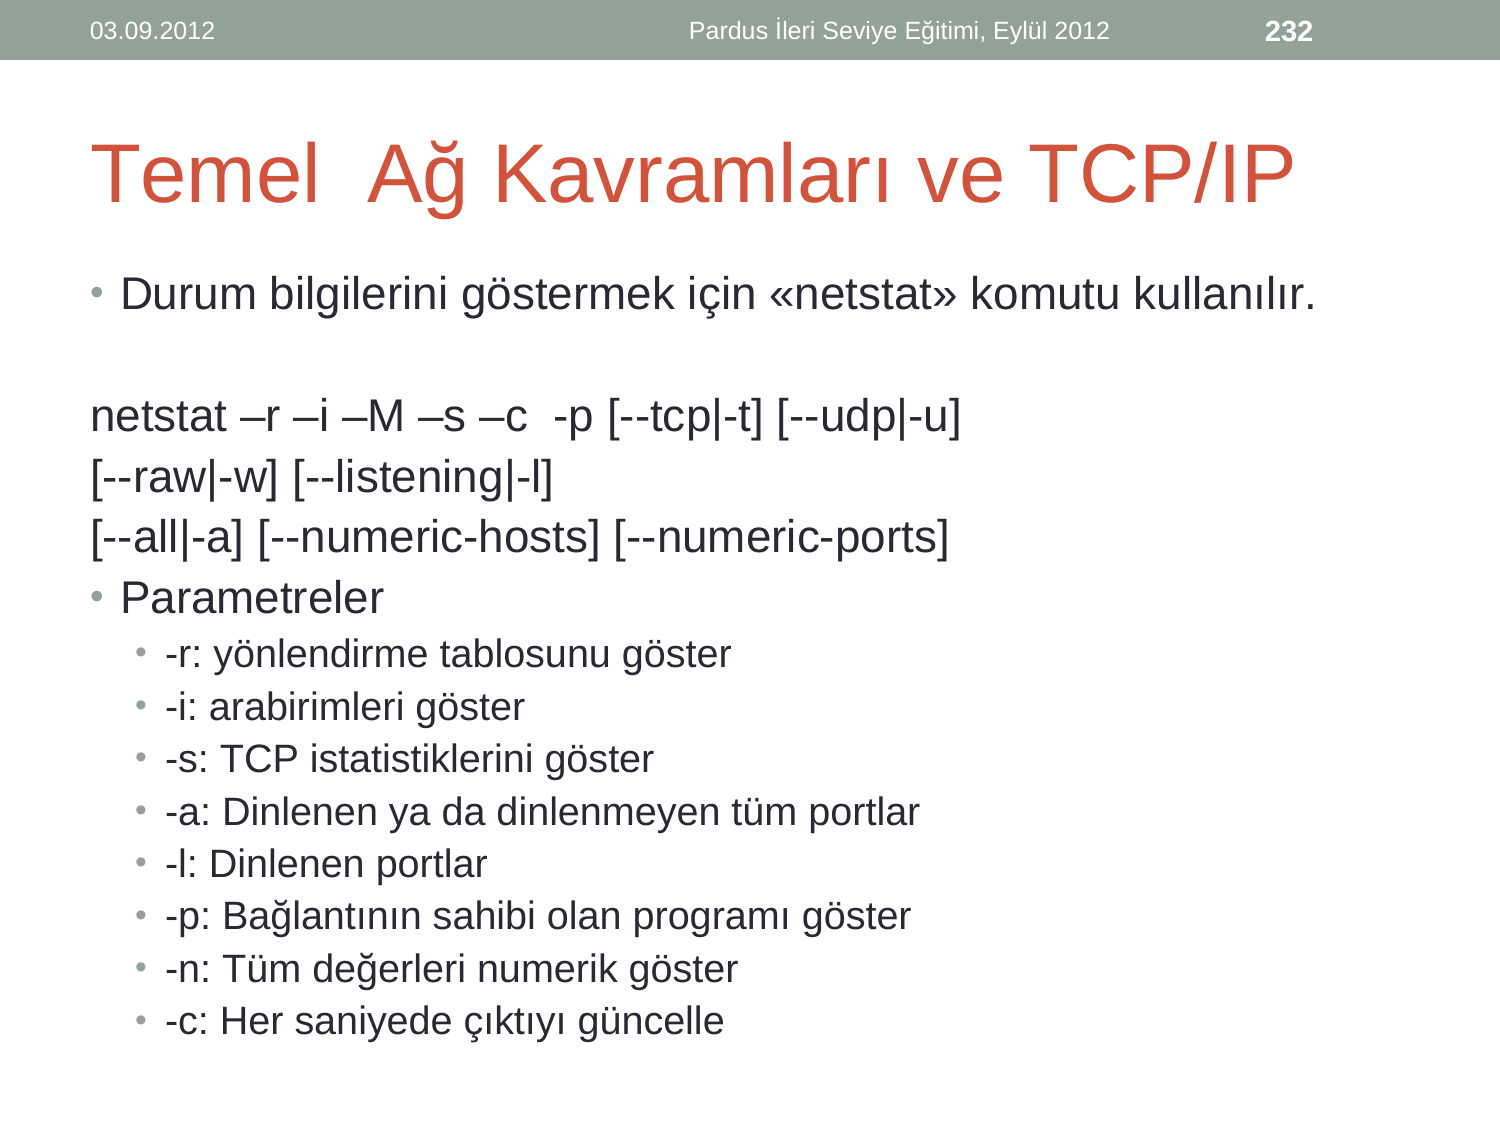

03.09.2012
Pardus İleri Seviye Eğitimi, Eylül 2012
# Temel Ağ Kavramları ve TCP/IP
Durum bilgilerini göstermek için «netstat» komutu kullanılır.
netstat –r –i –M –s –c -p [--tcp|-t] [--udp|-u]
[--raw|-w] [--listening|-l]
[--all|-a] [--numeric-hosts] [--numeric-ports]
Parametreler
-r: yönlendirme tablosunu göster
-i: arabirimleri göster
-s: TCP istatistiklerini göster
-a: Dinlenen ya da dinlenmeyen tüm portlar
-l: Dinlenen portlar
-p: Bağlantının sahibi olan programı göster
-n: Tüm değerleri numerik göster
-c: Her saniyede çıktıyı güncelle